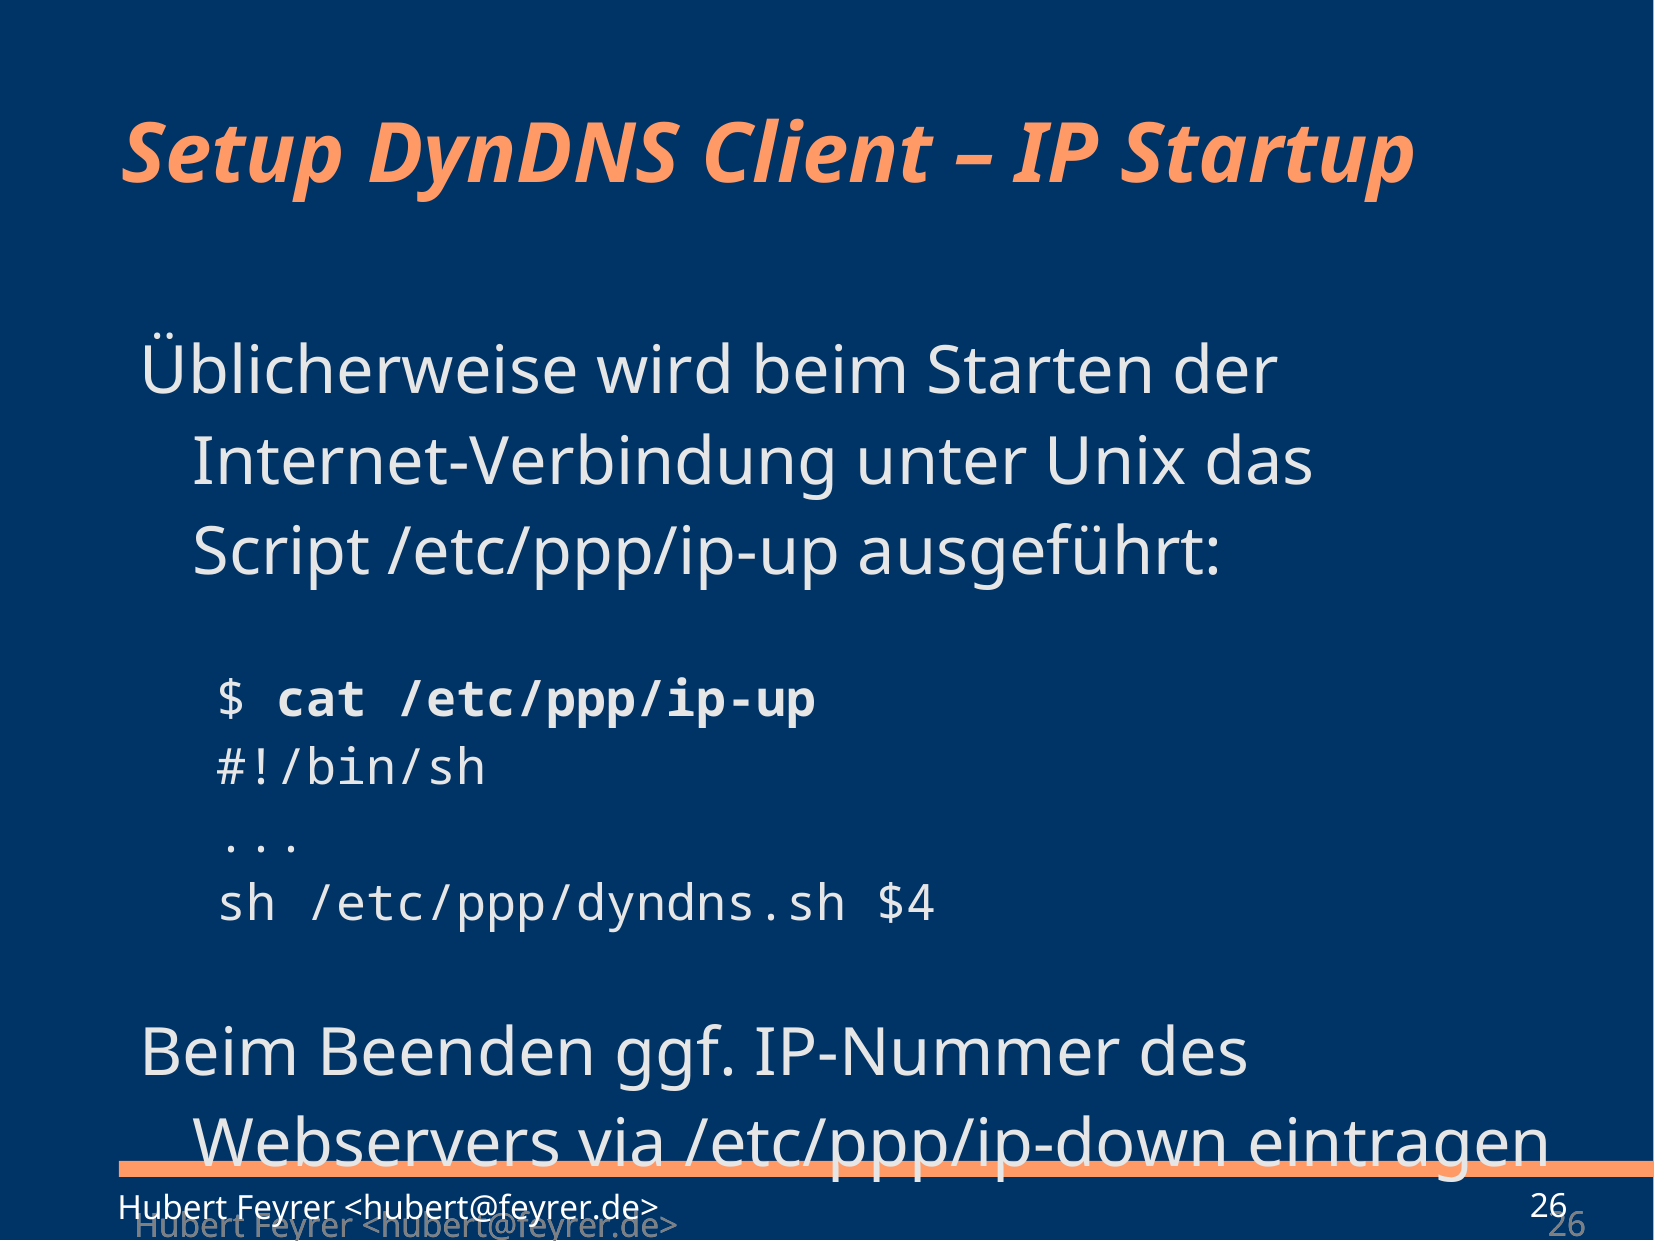

# Setup DynDNS Client – IP Startup
Üblicherweise wird beim Starten der Internet-Verbindung unter Unix das Script /etc/ppp/ip-up ausgeführt:
$ cat /etc/ppp/ip-up
#!/bin/sh
...
sh /etc/ppp/dyndns.sh $4
Beim Beenden ggf. IP-Nummer des Webservers via /etc/ppp/ip-down eintragen